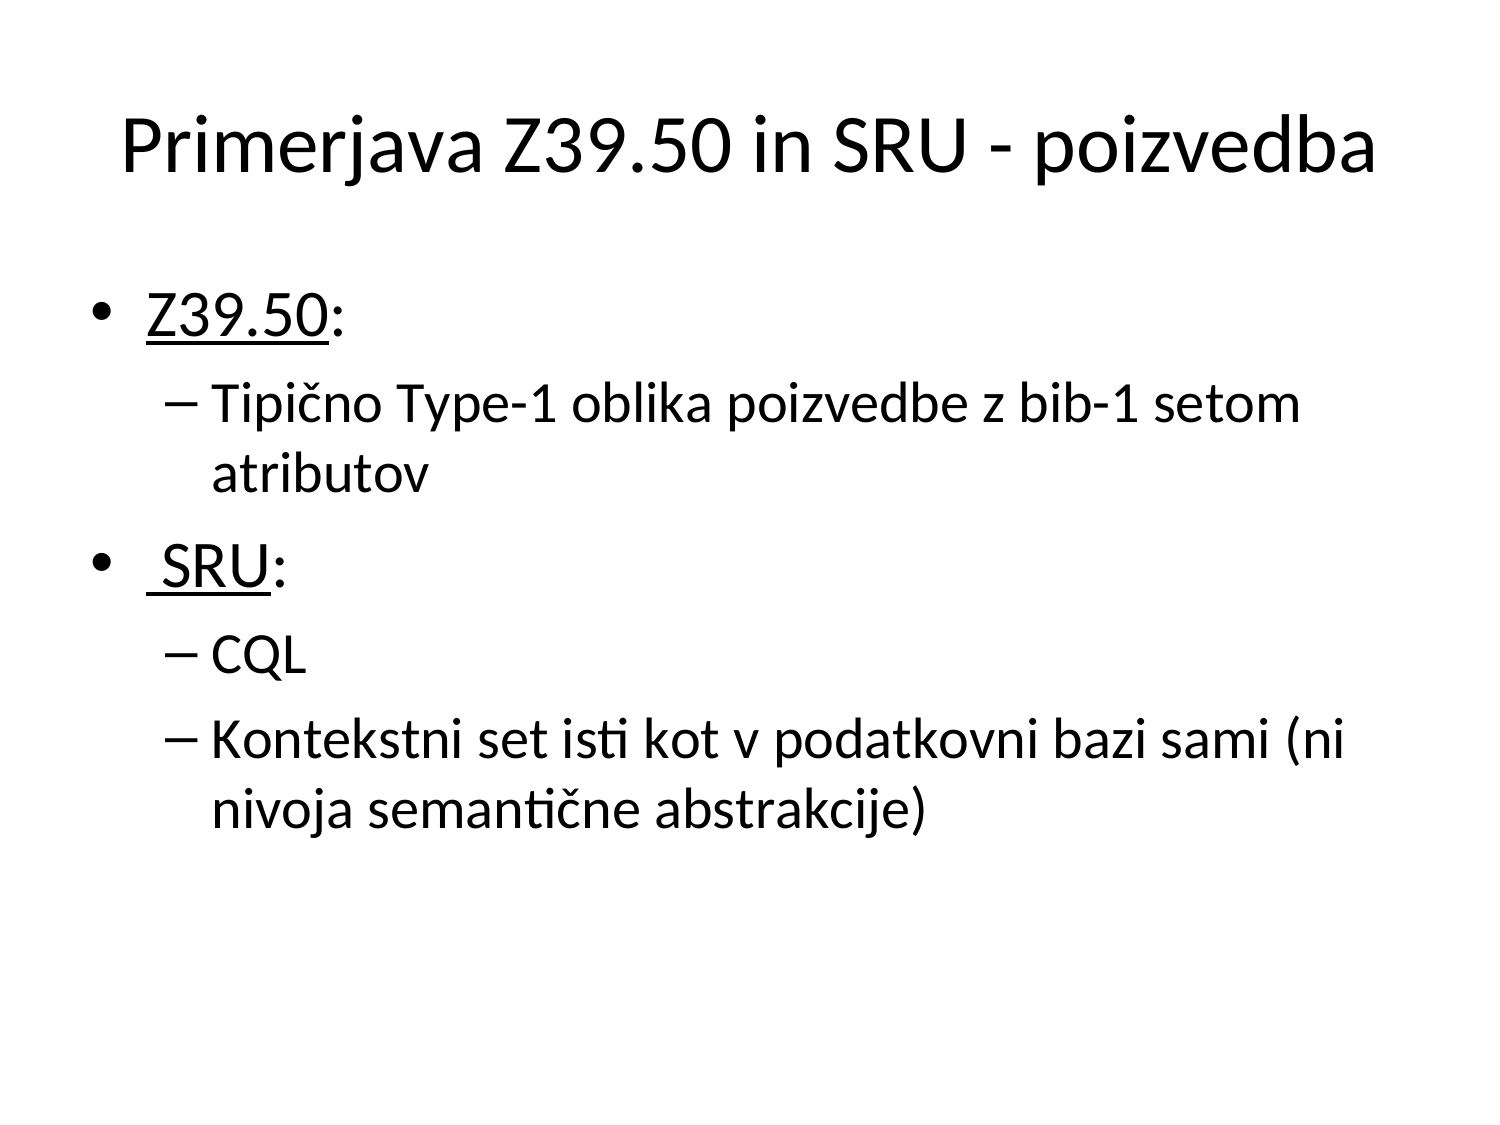

# Primerjava Z39.50 in SRU - poizvedba
Z39.50:
Tipično Type-1 oblika poizvedbe z bib-1 setom atributov
 SRU:
CQL
Kontekstni set isti kot v podatkovni bazi sami (ni nivoja semantične abstrakcije)